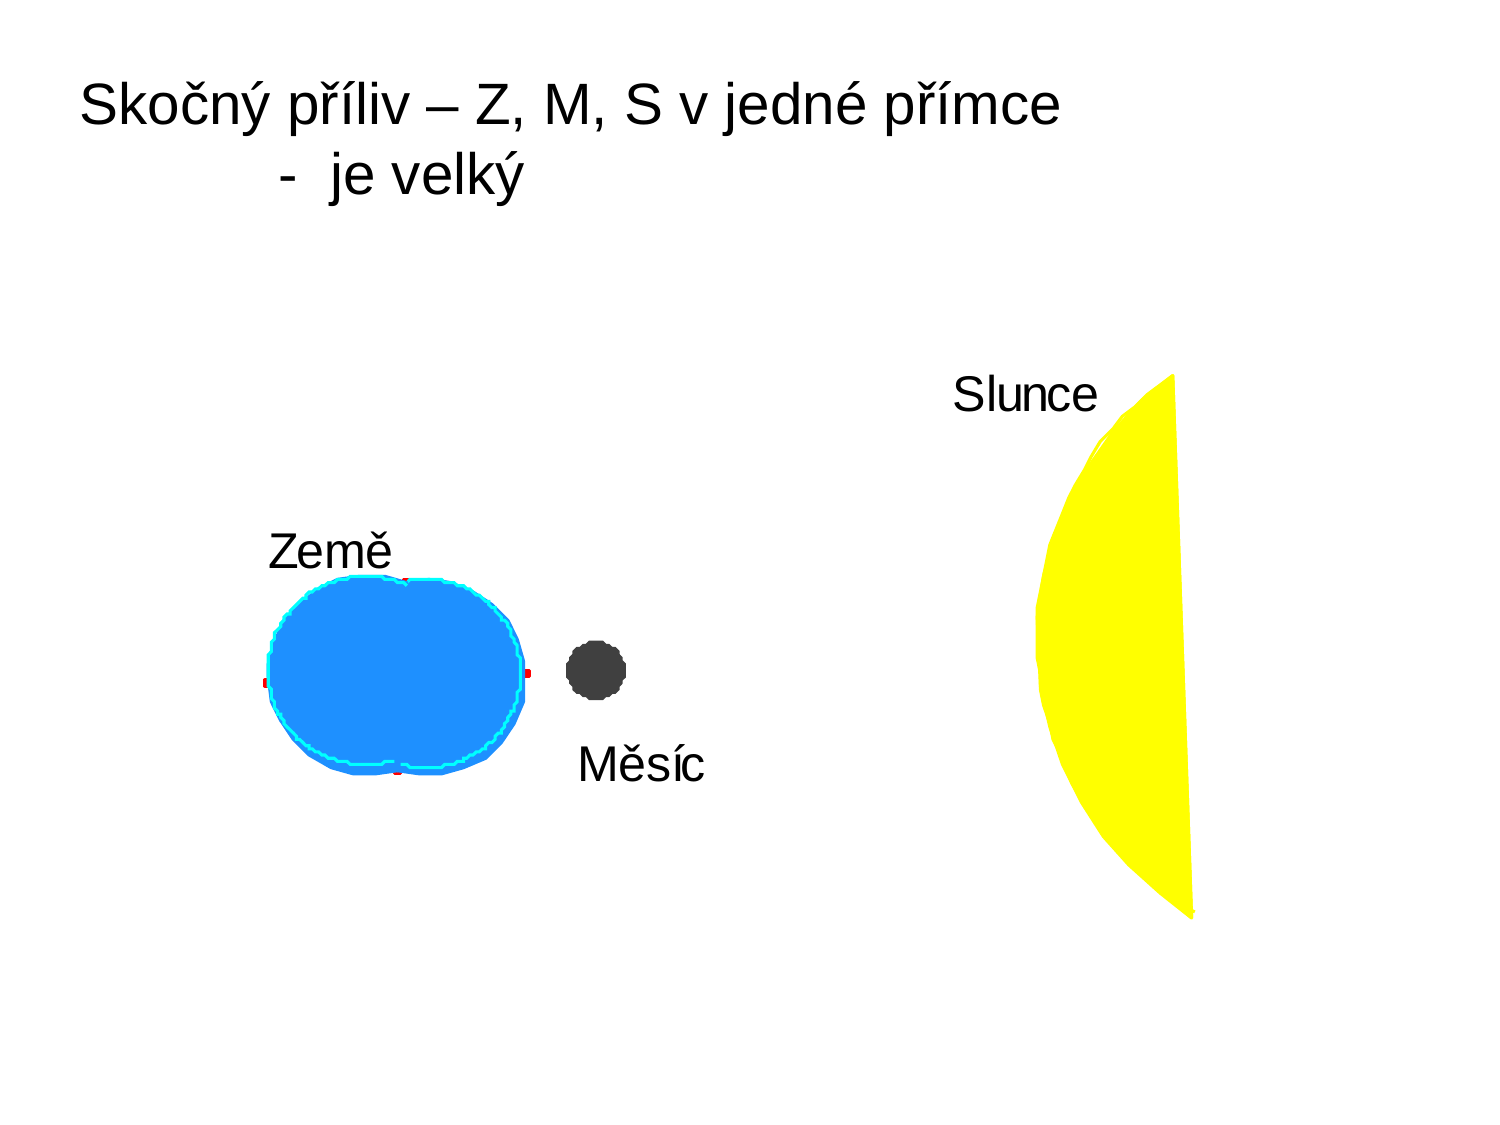

# Skočný příliv – Z, M, S v jedné přímce - je velký